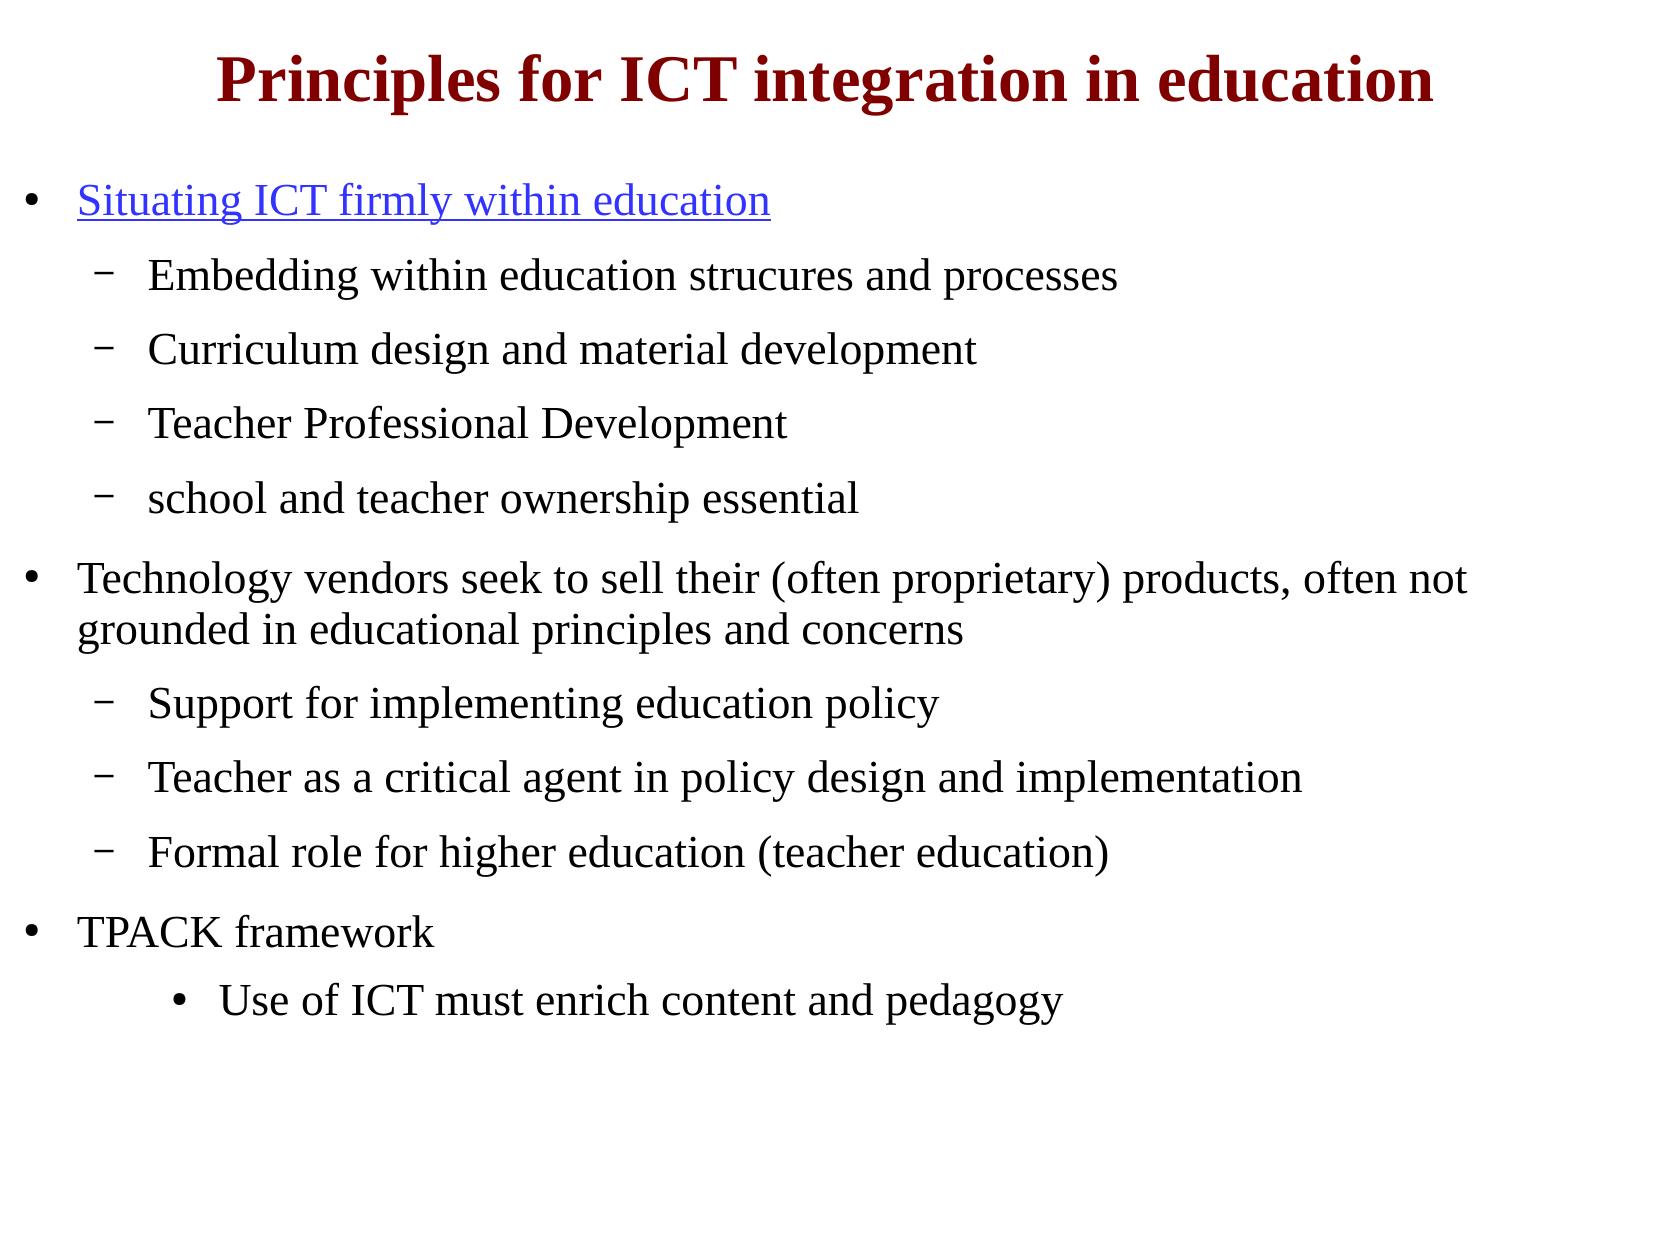

# Principles for ICT integration in education
Situating ICT firmly within education
Embedding within education strucures and processes
Curriculum design and material development
Teacher Professional Development
school and teacher ownership essential
Technology vendors seek to sell their (often proprietary) products, often not grounded in educational principles and concerns
Support for implementing education policy
Teacher as a critical agent in policy design and implementation
Formal role for higher education (teacher education)
TPACK framework
Use of ICT must enrich content and pedagogy